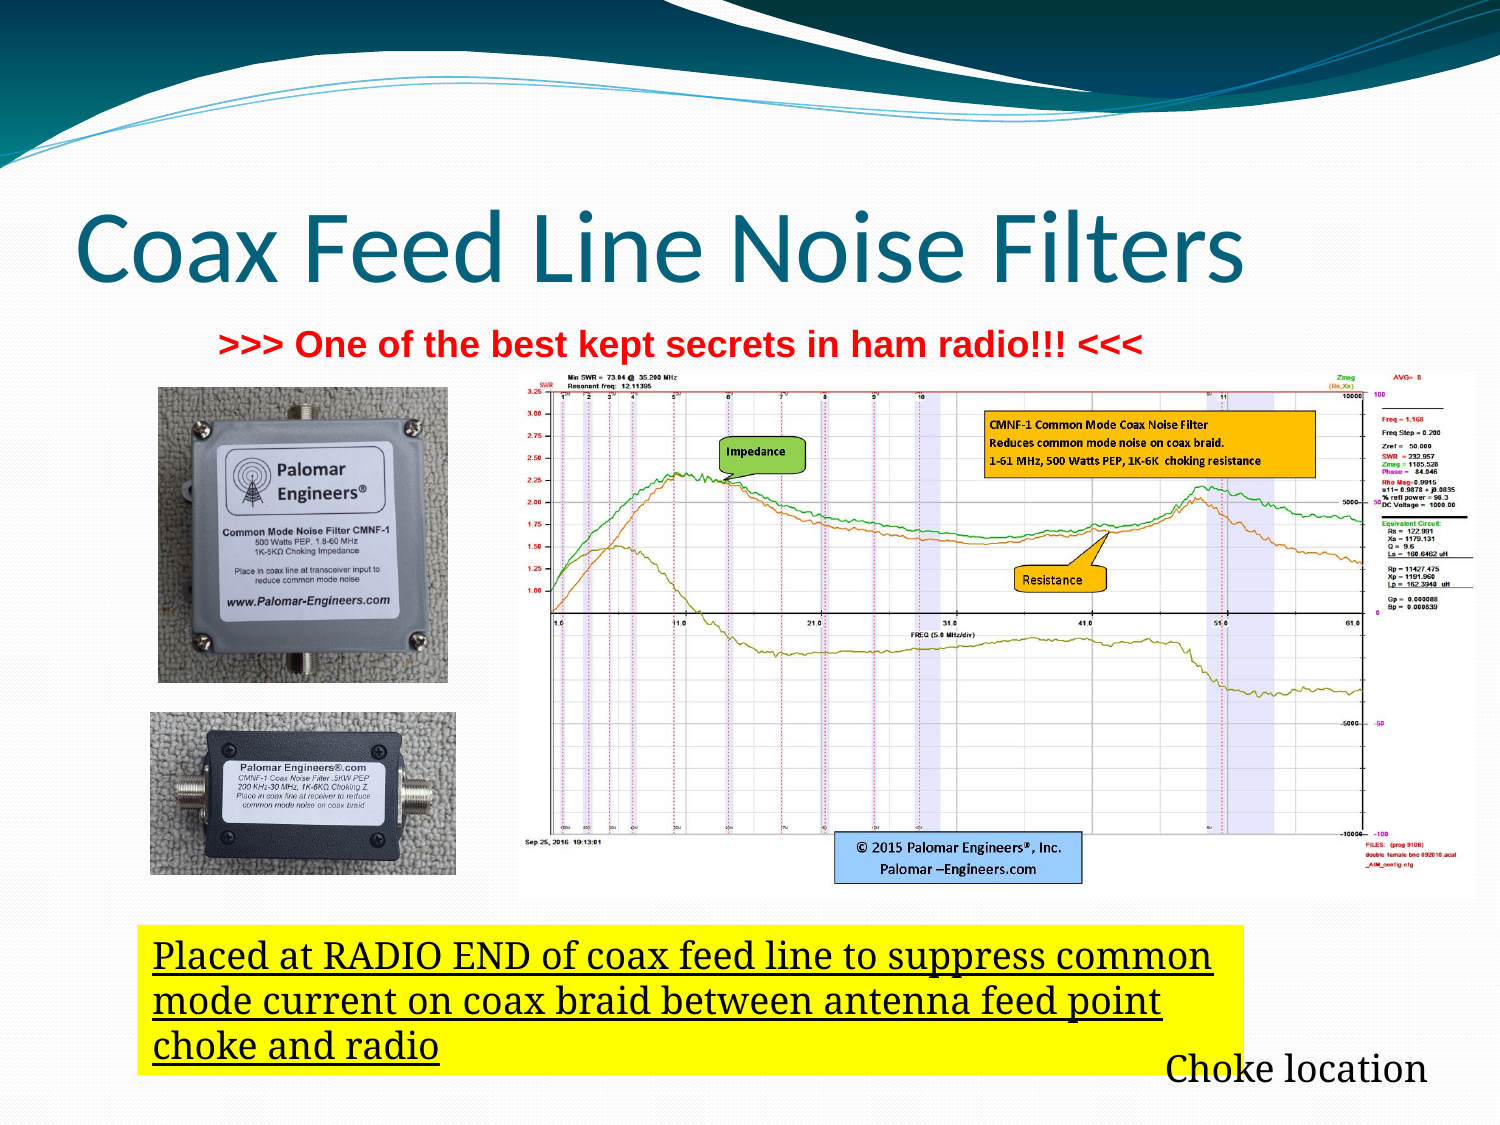

# Coax Feed Line Noise Filters
˃˃˃ One of the best kept secrets in ham radio!!! ˂˂˂
Placed at RADIO END of coax feed line to suppress common mode current on coax braid between antenna feed point choke and radio
Choke location